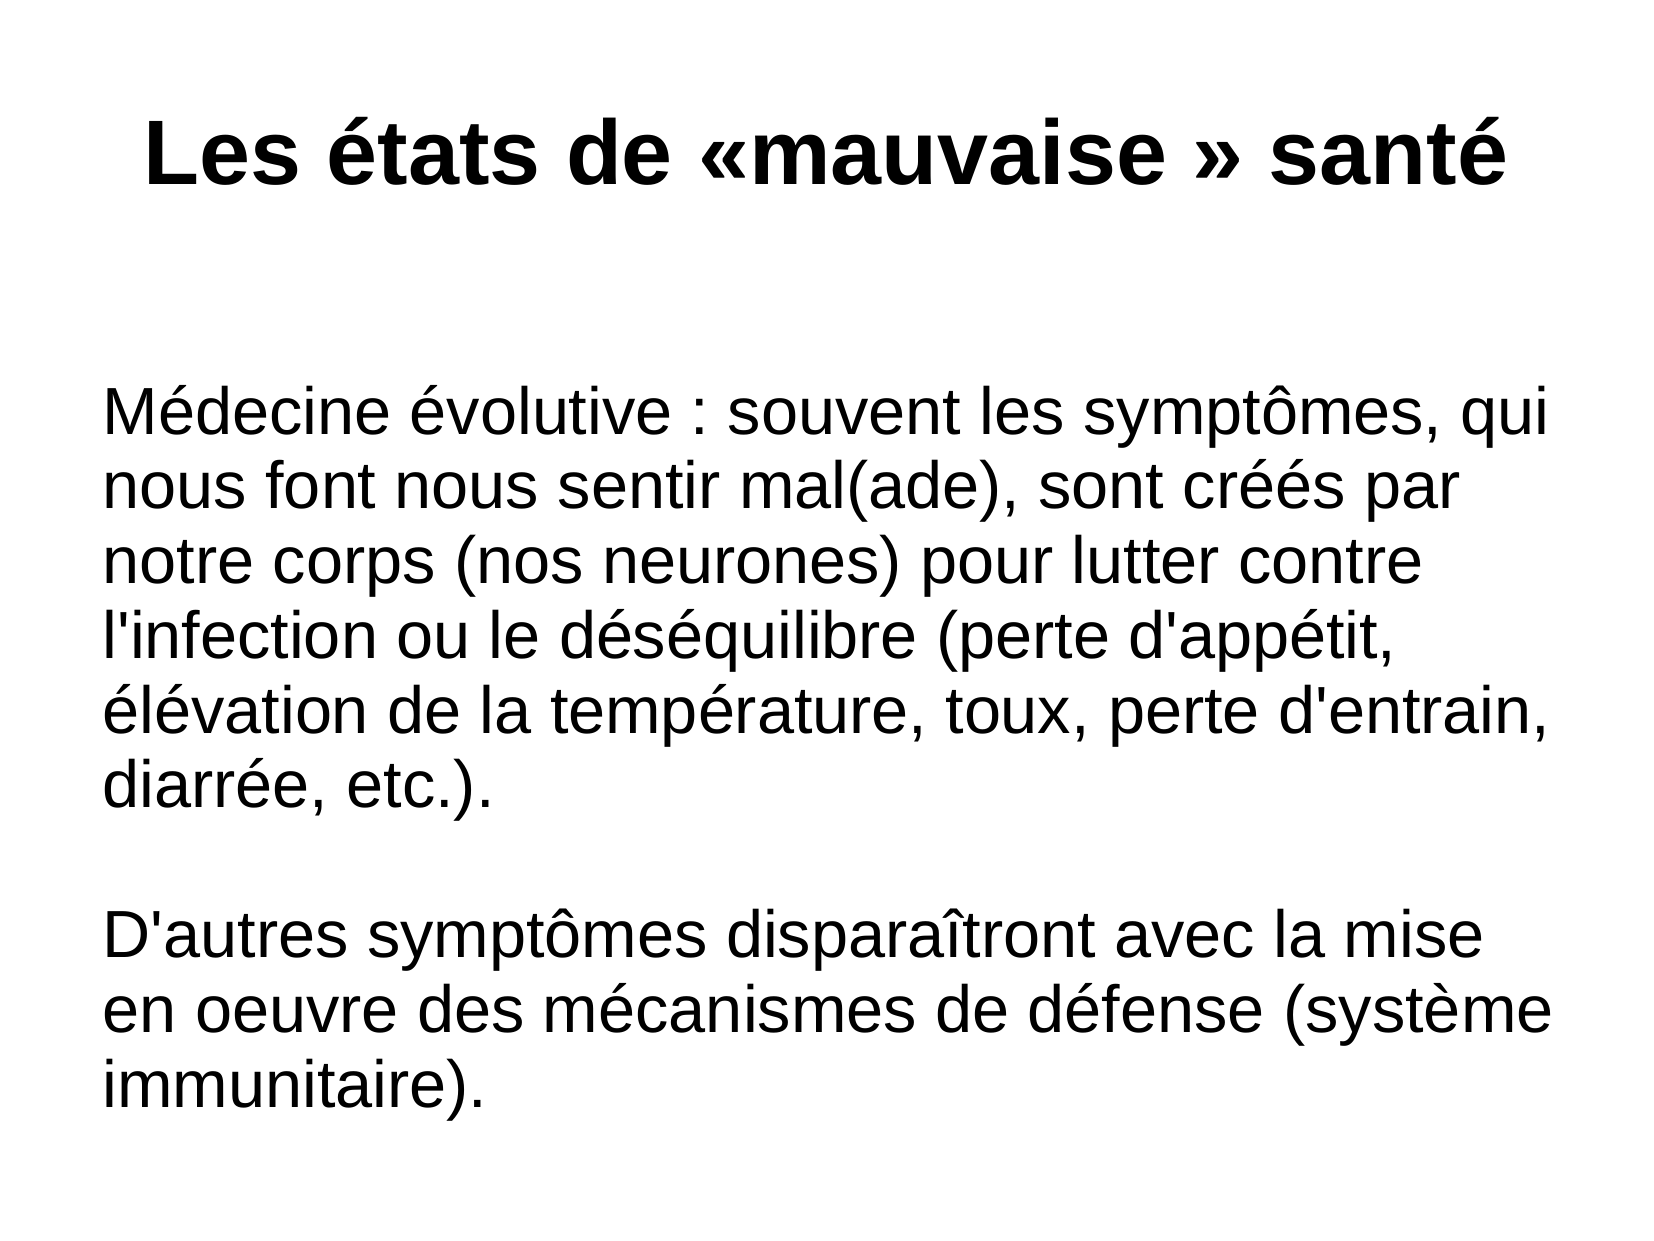

# Les états de «mauvaise » santé
Médecine évolutive : souvent les symptômes, qui nous font nous sentir mal(ade), sont créés par notre corps (nos neurones) pour lutter contre l'infection ou le déséquilibre (perte d'appétit, élévation de la température, toux, perte d'entrain, diarrée, etc.).
D'autres symptômes disparaîtront avec la mise en oeuvre des mécanismes de défense (système immunitaire).